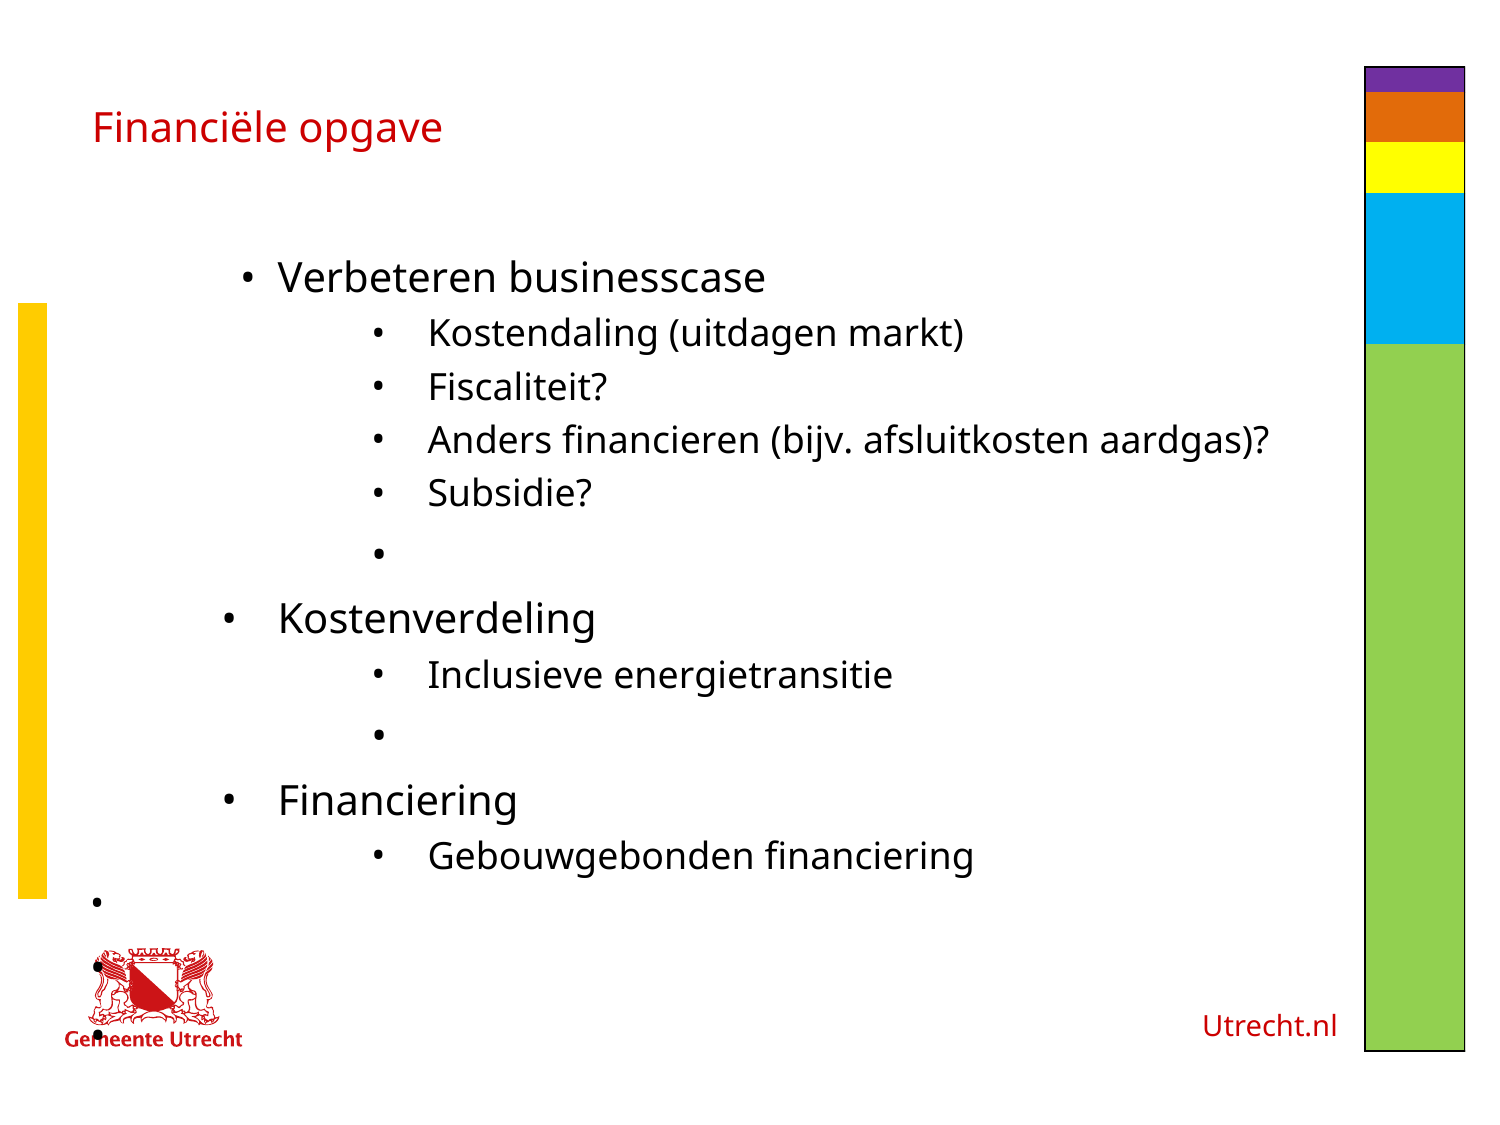

# Financiële opgave
Verbeteren businesscase
Kostendaling (uitdagen markt)
Fiscaliteit?
Anders financieren (bijv. afsluitkosten aardgas)?
Subsidie?
Kostenverdeling
Inclusieve energietransitie
Financiering
Gebouwgebonden financiering